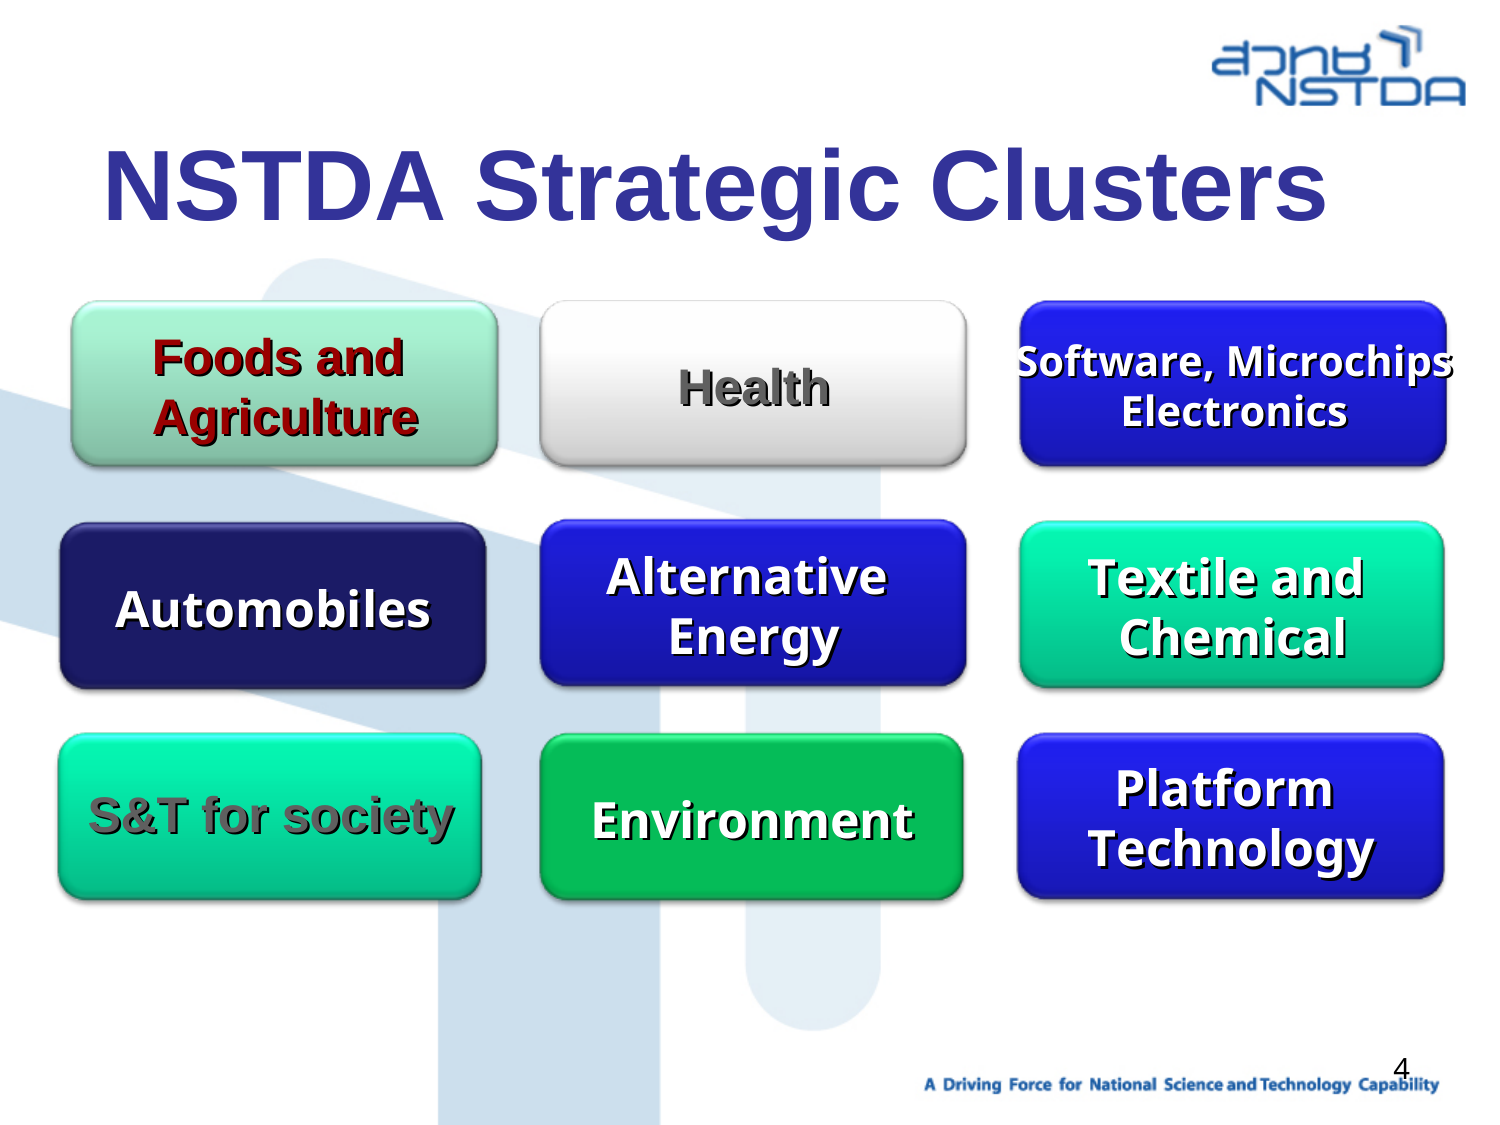

NSTDA Strategic Clusters
Foods and
Agriculture
Health
Software, Microchips
Electronics
Alternative
Energy
Textile and
Chemical
Automobiles
Platform
Technology
S&T for society
Environment